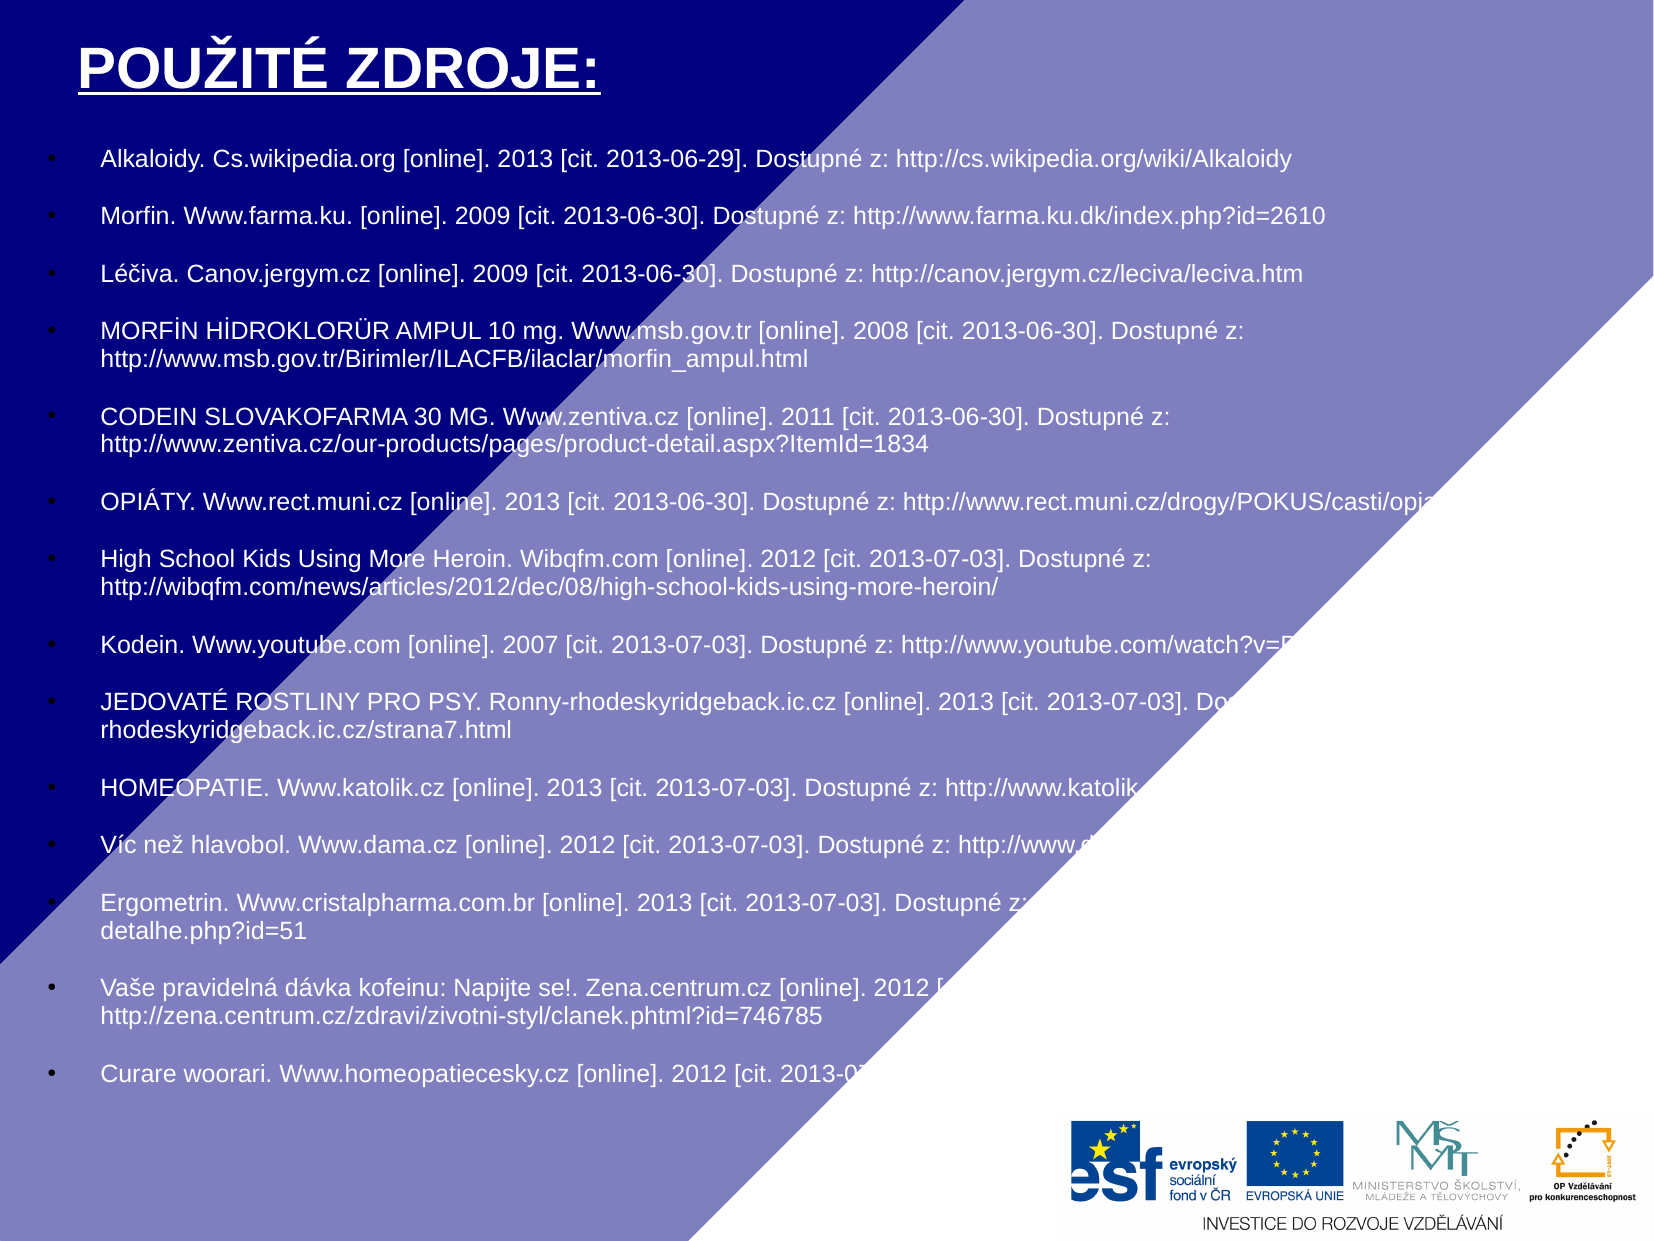

# POUŽITÉ ZDROJE:
Alkaloidy. Cs.wikipedia.org [online]. 2013 [cit. 2013-06-29]. Dostupné z: http://cs.wikipedia.org/wiki/Alkaloidy
Morfin. Www.farma.ku. [online]. 2009 [cit. 2013-06-30]. Dostupné z: http://www.farma.ku.dk/index.php?id=2610
Léčiva. Canov.jergym.cz [online]. 2009 [cit. 2013-06-30]. Dostupné z: http://canov.jergym.cz/leciva/leciva.htm
MORFİN HİDROKLORÜR AMPUL 10 mg. Www.msb.gov.tr [online]. 2008 [cit. 2013-06-30]. Dostupné z: http://www.msb.gov.tr/Birimler/ILACFB/ilaclar/morfin_ampul.html
CODEIN SLOVAKOFARMA 30 MG. Www.zentiva.cz [online]. 2011 [cit. 2013-06-30]. Dostupné z: http://www.zentiva.cz/our-products/pages/product-detail.aspx?ItemId=1834
OPIÁTY. Www.rect.muni.cz [online]. 2013 [cit. 2013-06-30]. Dostupné z: http://www.rect.muni.cz/drogy/POKUS/casti/opiaty.htm
High School Kids Using More Heroin. Wibqfm.com [online]. 2012 [cit. 2013-07-03]. Dostupné z: http://wibqfm.com/news/articles/2012/dec/08/high-school-kids-using-more-heroin/
Kodein. Www.youtube.com [online]. 2007 [cit. 2013-07-03]. Dostupné z: http://www.youtube.com/watch?v=PtwQKIydjJo
JEDOVATÉ ROSTLINY PRO PSY. Ronny-rhodeskyridgeback.ic.cz [online]. 2013 [cit. 2013-07-03]. Dostupné z: http://ronny-rhodeskyridgeback.ic.cz/strana7.html
HOMEOPATIE. Www.katolik.cz [online]. 2013 [cit. 2013-07-03]. Dostupné z: http://www.katolik.cz/texty/view.asp?cis=333
Víc než hlavobol. Www.dama.cz [online]. 2012 [cit. 2013-07-03]. Dostupné z: http://www.dama.cz/zdravi/vic-nez-hlavobol-20585
Ergometrin. Www.cristalpharma.com.br [online]. 2013 [cit. 2013-07-03]. Dostupné z: http://www.cristalpharma.com.br/html/medicamento-detalhe.php?id=51
Vaše pravidelná dávka kofeinu: Napijte se!. Zena.centrum.cz [online]. 2012 [cit. 2013-07-03]. Dostupné z: http://zena.centrum.cz/zdravi/zivotni-styl/clanek.phtml?id=746785
Curare woorari. Www.homeopatiecesky.cz [online]. 2012 [cit. 2013-07-03]. Dostupné z: http://www.homeopatiecesky.cz/curare-woorari/